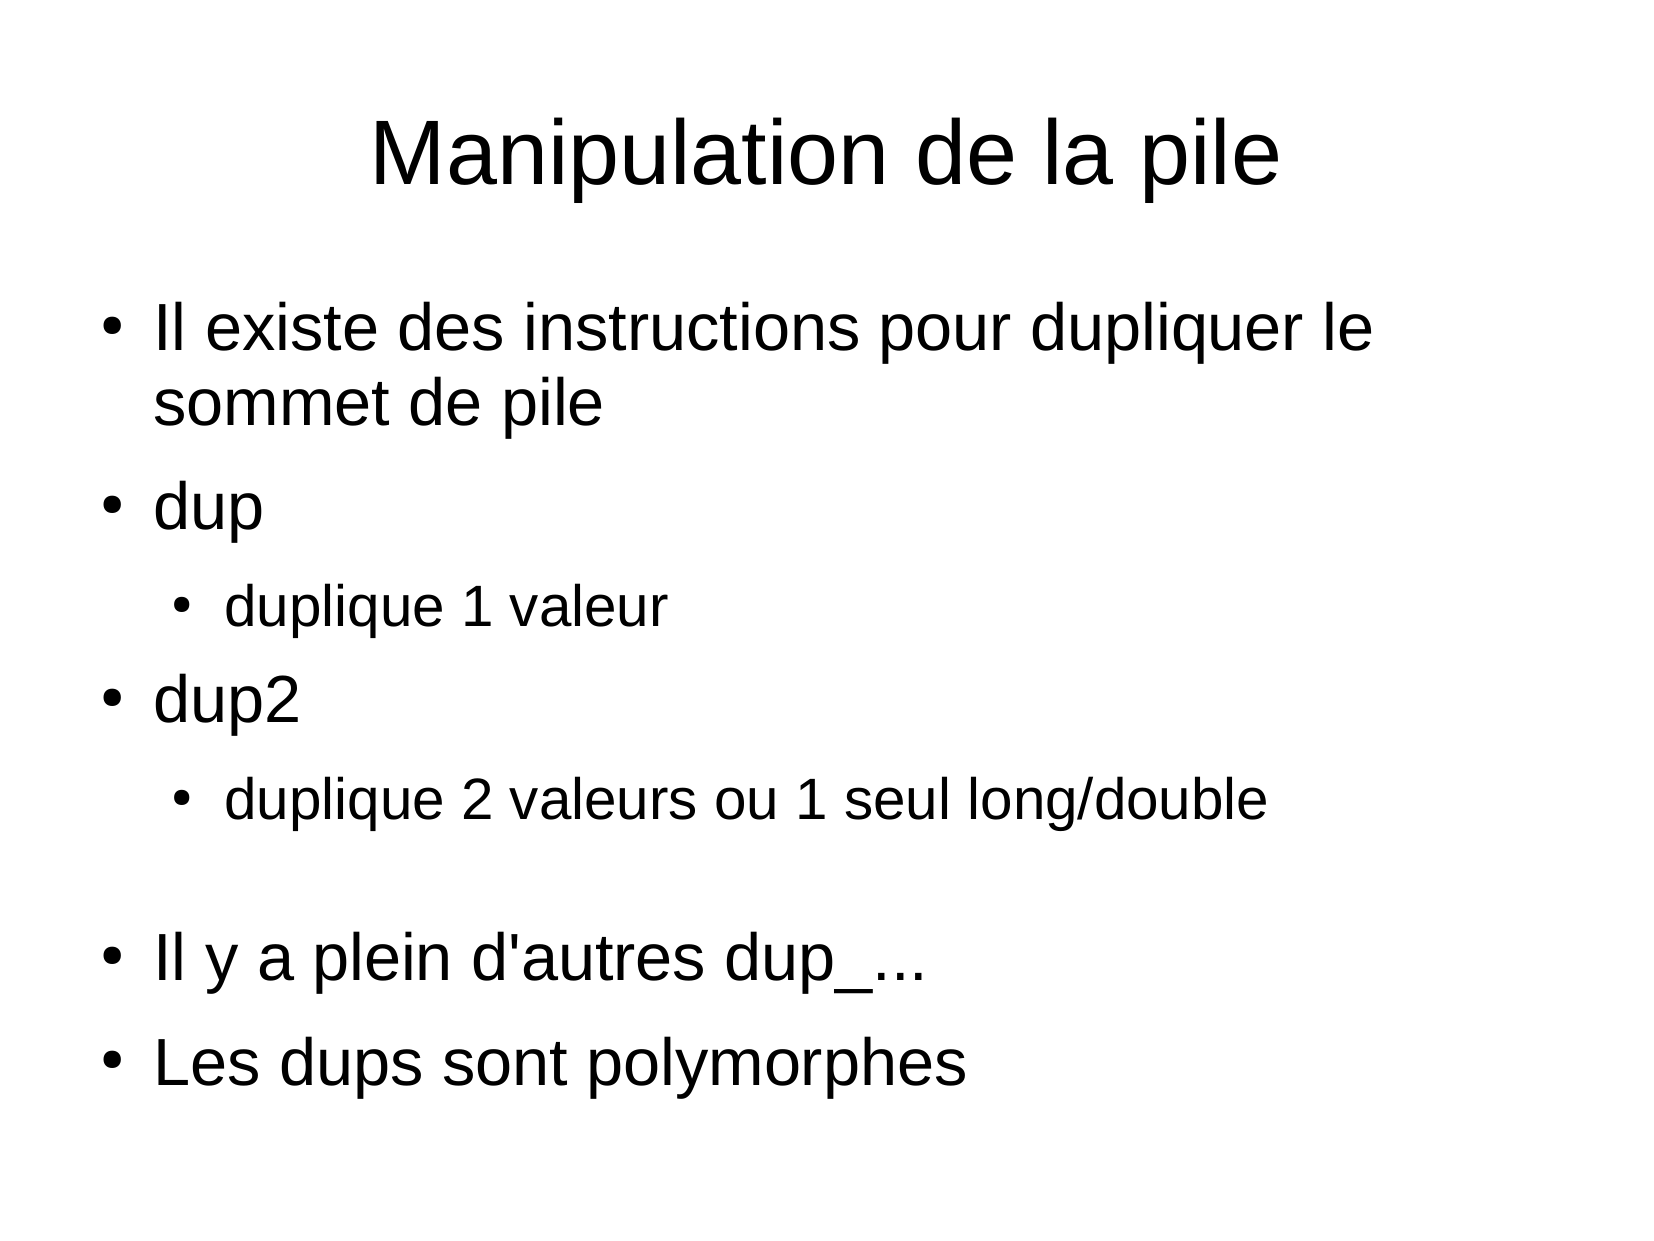

# Manipulation de la pile
Il existe des instructions pour dupliquer le sommet de pile
dup
duplique 1 valeur
dup2
duplique 2 valeurs ou 1 seul long/double
Il y a plein d'autres dup_...
Les dups sont polymorphes